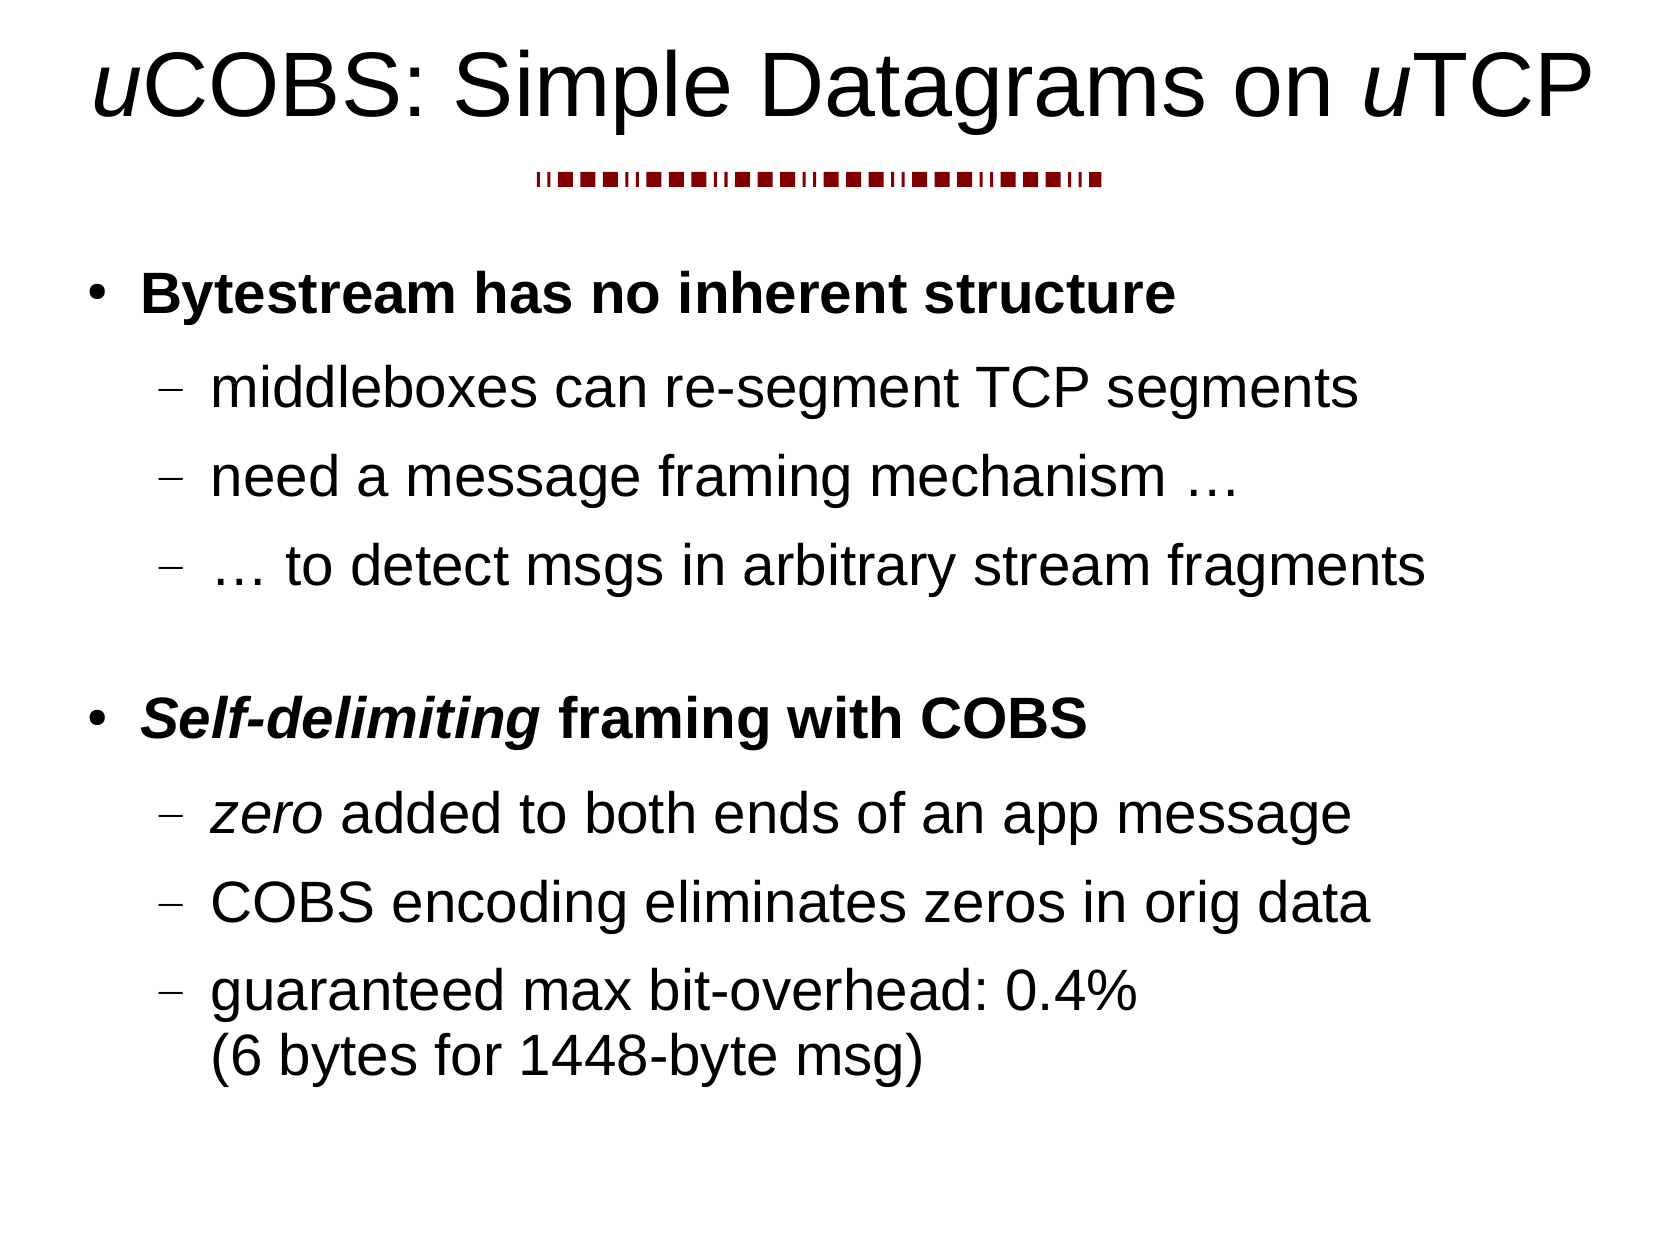

# uCOBS: Simple Datagrams on uTCP
Bytestream has no inherent structure
middleboxes can re-segment TCP segments
need a message framing mechanism …
… to detect msgs in arbitrary stream fragments
Self-delimiting framing with COBS
zero added to both ends of an app message
COBS encoding eliminates zeros in orig data
guaranteed max bit-overhead: 0.4%
(6 bytes for 1448-byte msg)